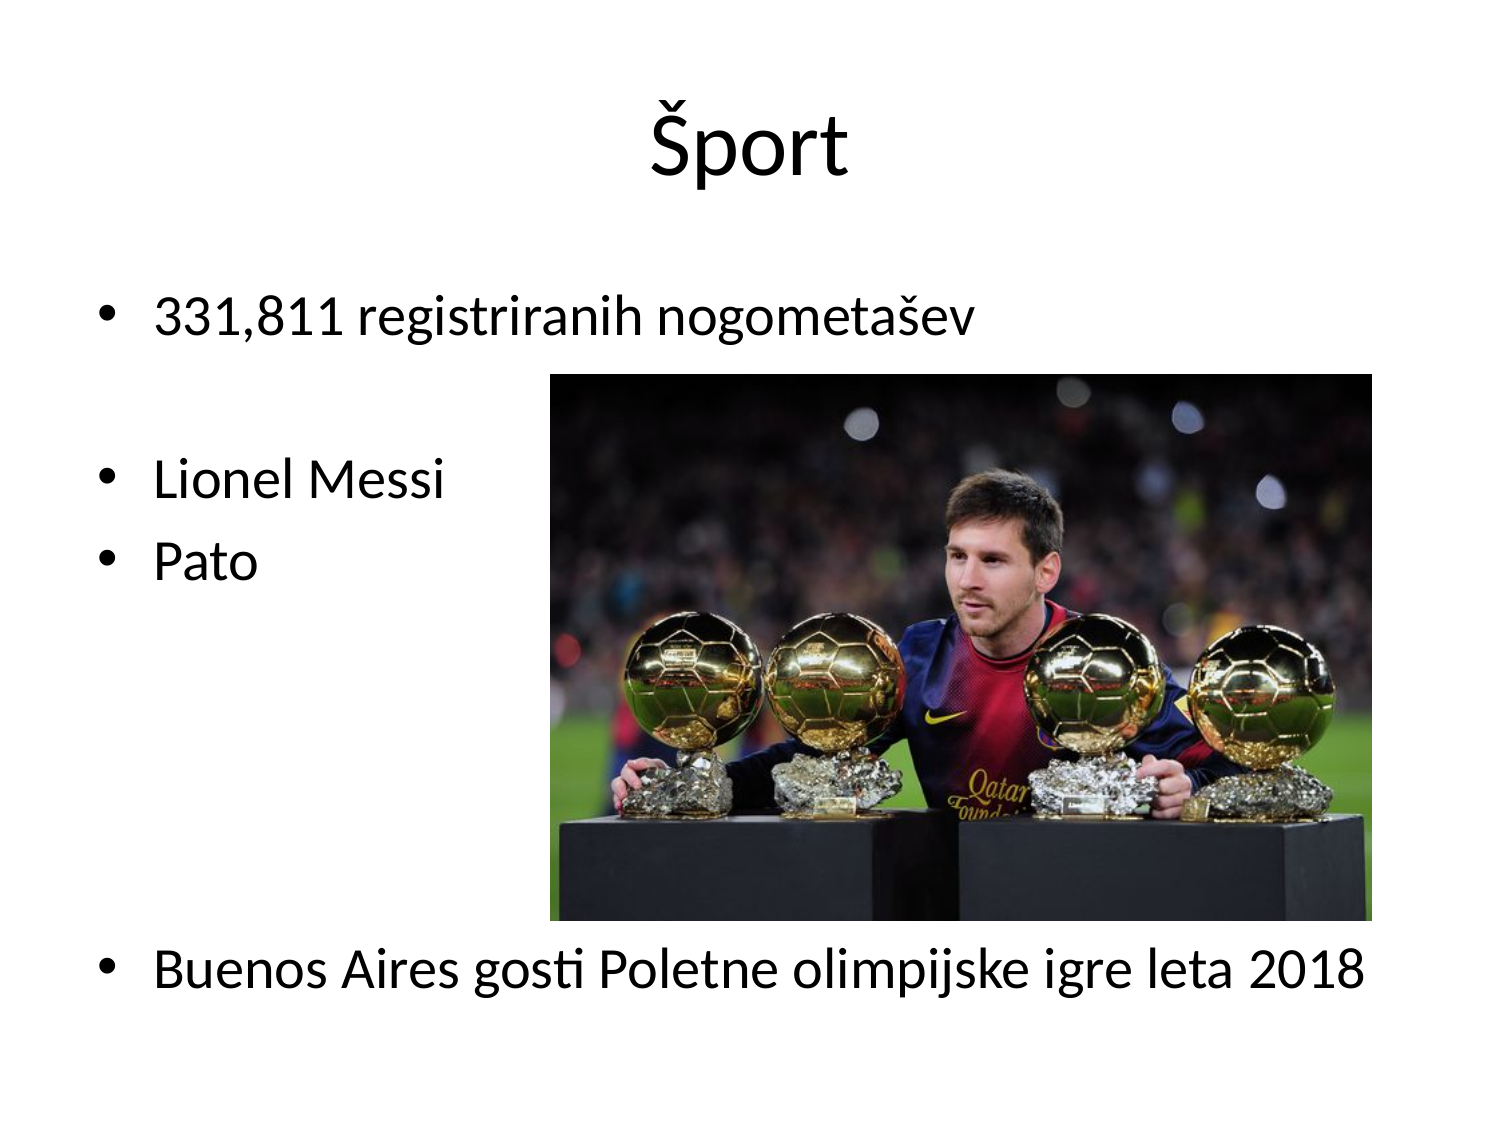

# Šport
331,811 registriranih nogometašev
Lionel Messi
Pato
Buenos Aires gosti Poletne olimpijske igre leta 2018